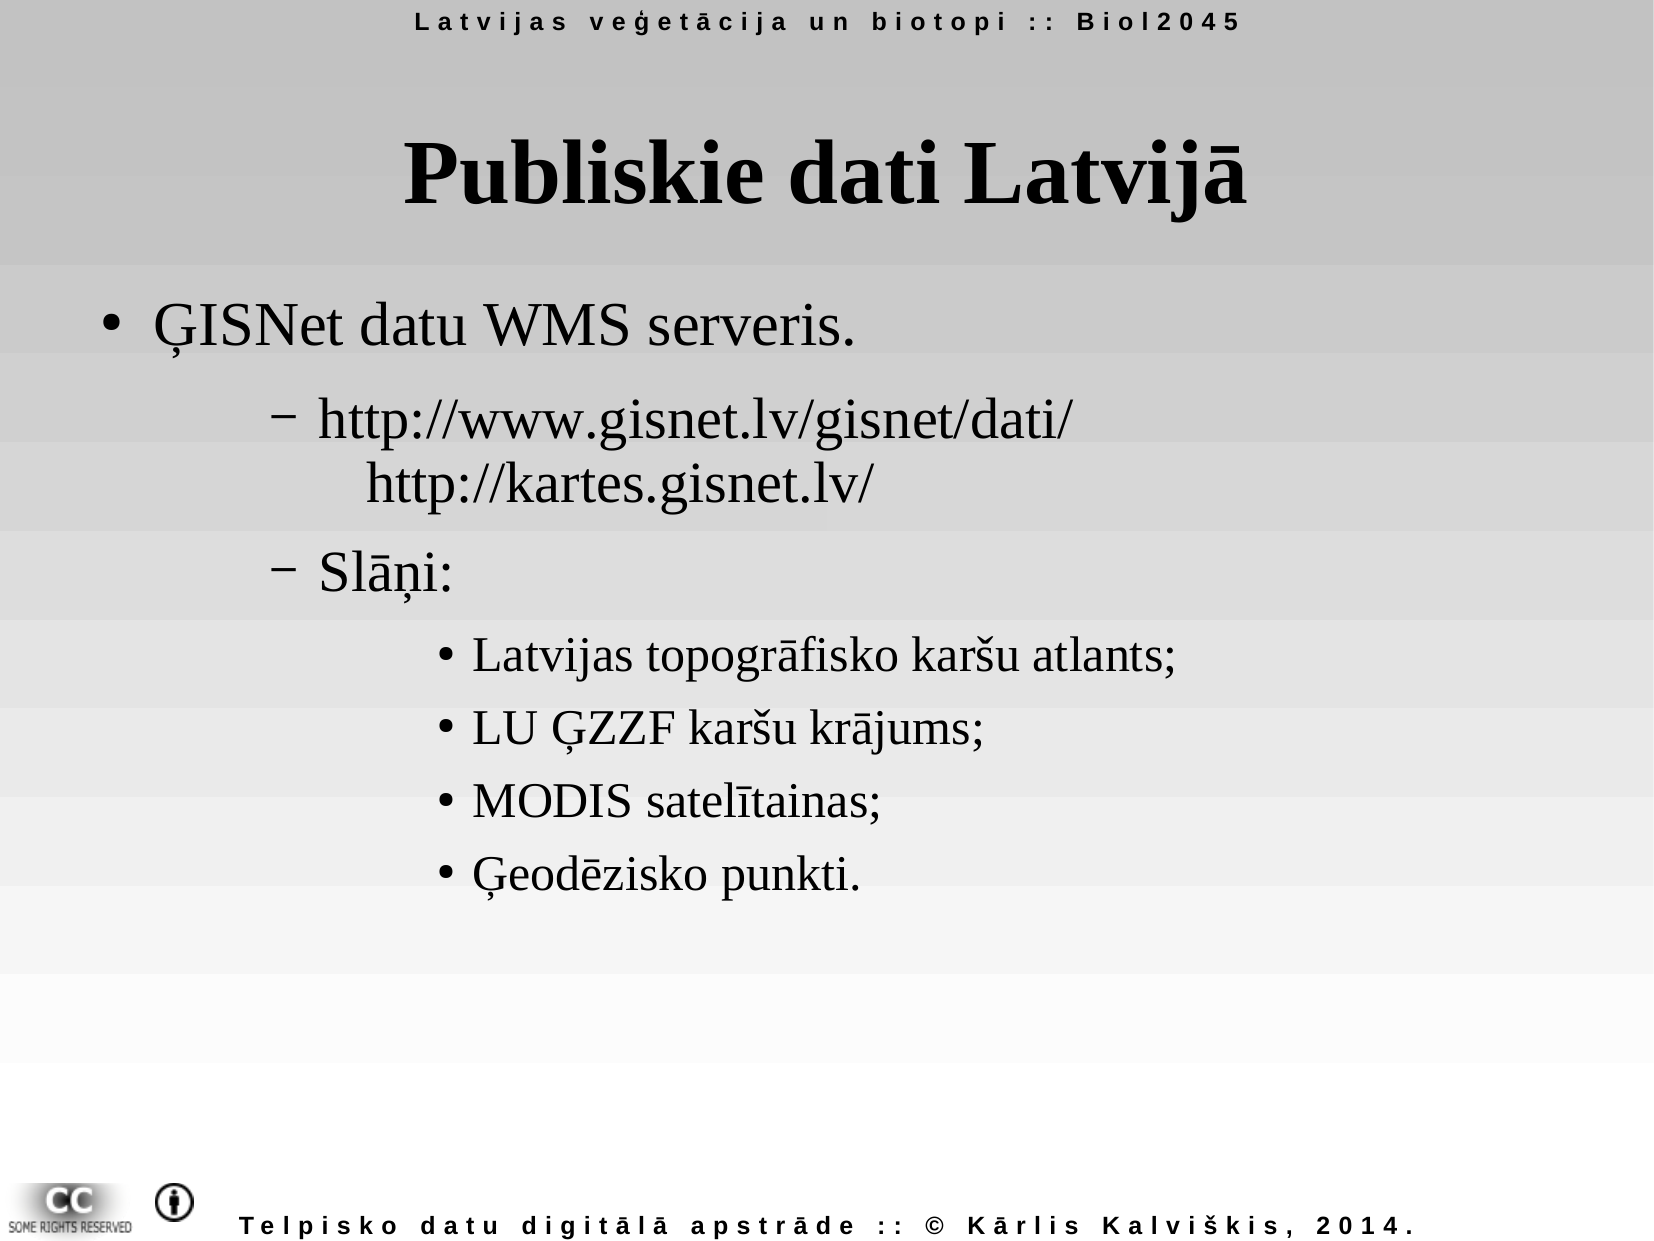

# Publiskie dati Latvijā
ĢISNet datu WMS serveris.
http://www.gisnet.lv/gisnet/dati/
http://kartes.gisnet.lv/
Slāņi:
Latvijas topogrāfisko karšu atlants;
LU ĢZZF karšu krājums;
MODIS satelītainas;
Ģeodēzisko punkti.